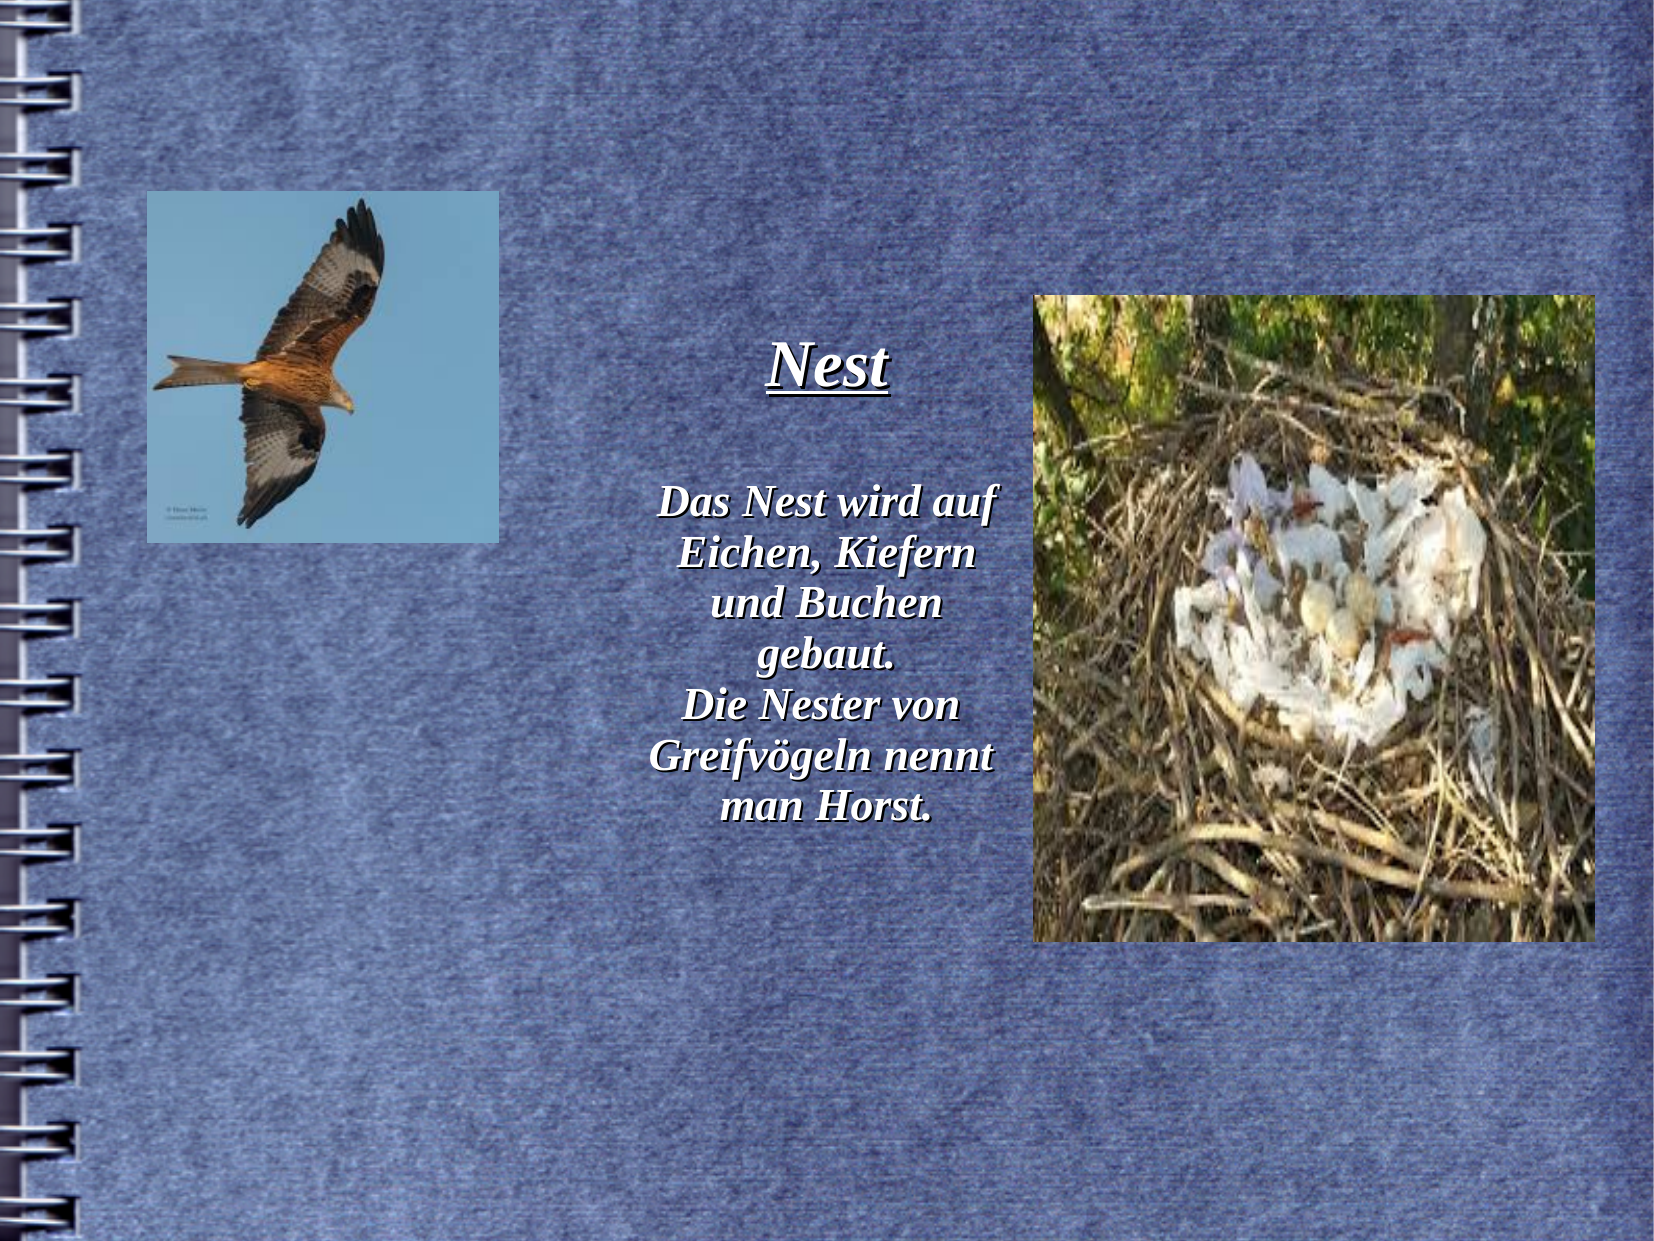

# Nest
Das Nest wird auf
Eichen, Kiefern
und Buchen
gebaut.
Die Nester von
Greifvögeln nennt
man Horst.